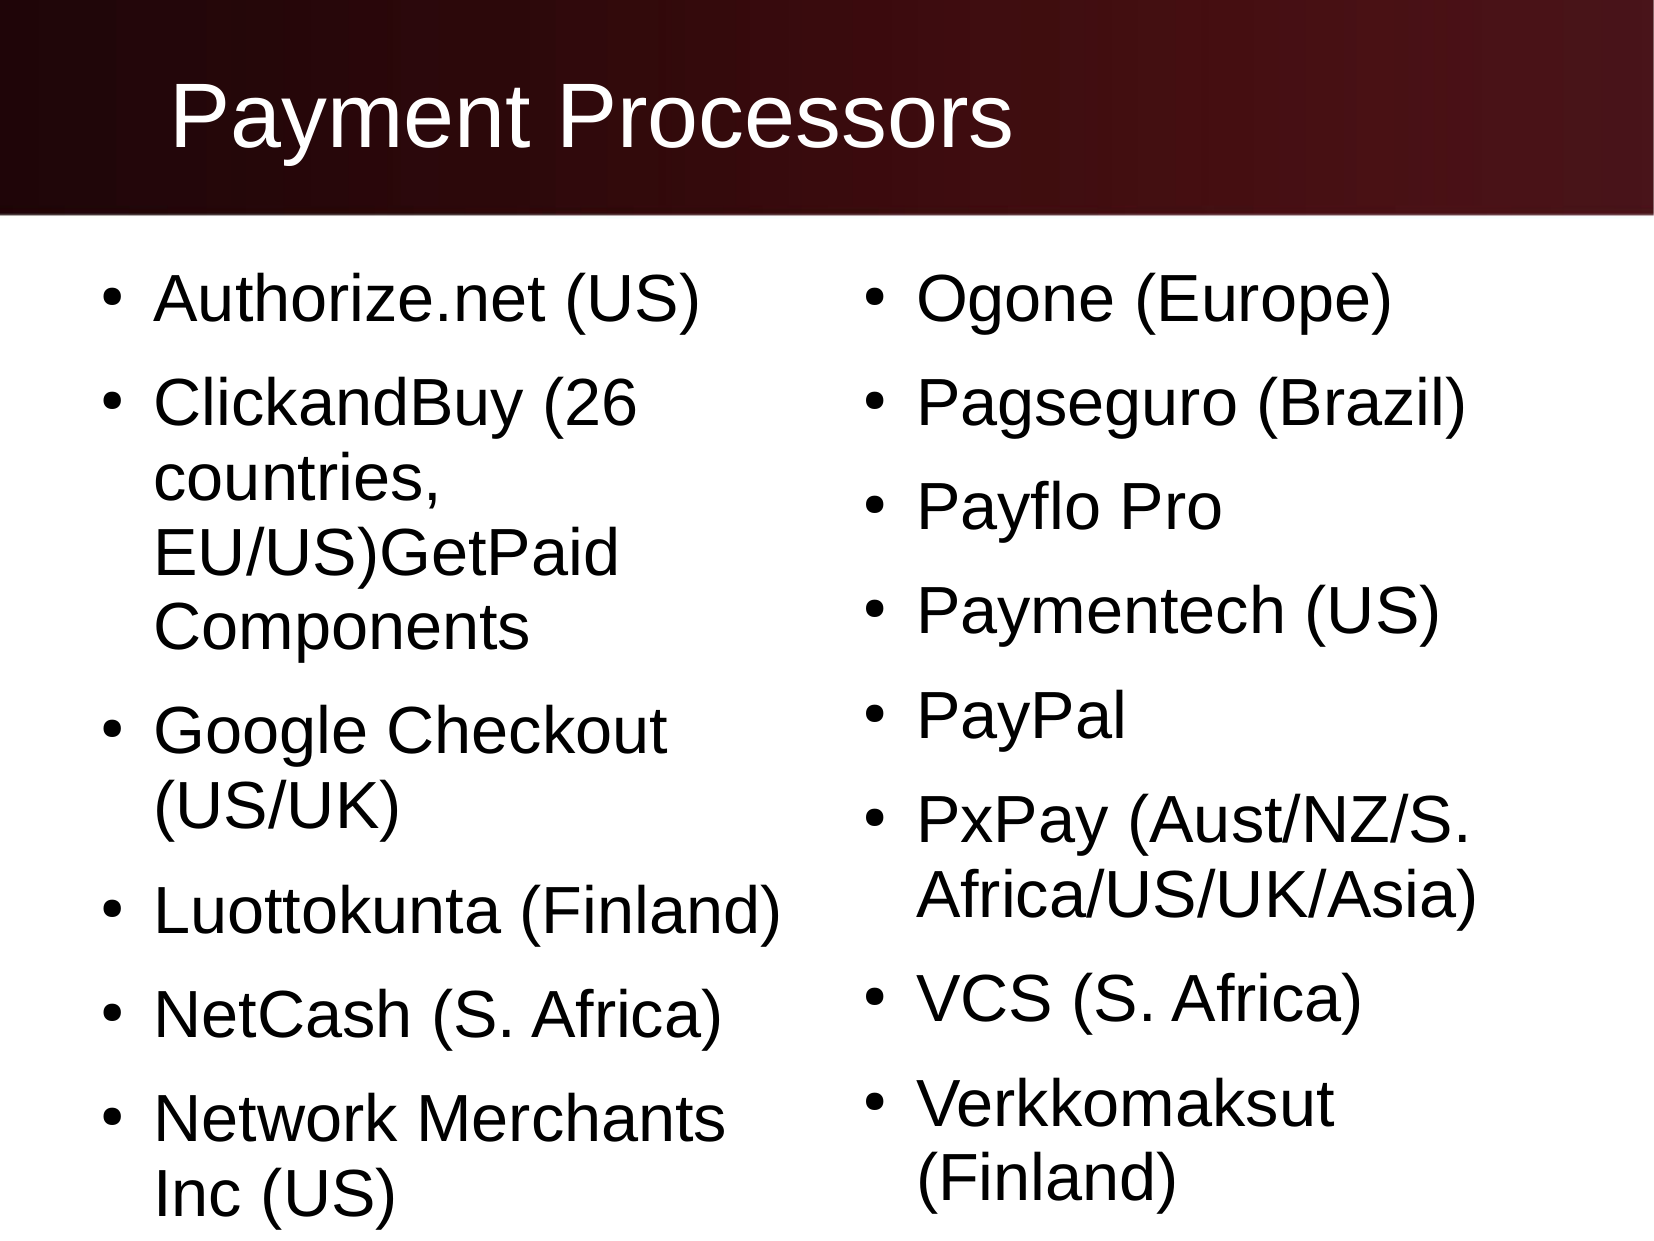

#
Payment Processors
Authorize.net (US)
ClickandBuy (26 countries, EU/US)GetPaid Components
Google Checkout (US/UK)
Luottokunta (Finland)
NetCash (S. Africa)
Network Merchants Inc (US)
Ogone (Europe)
Pagseguro (Brazil)
Payflo Pro
Paymentech (US)
PayPal
PxPay (Aust/NZ/S. Africa/US/UK/Asia)
VCS (S. Africa)
Verkkomaksut (Finland)